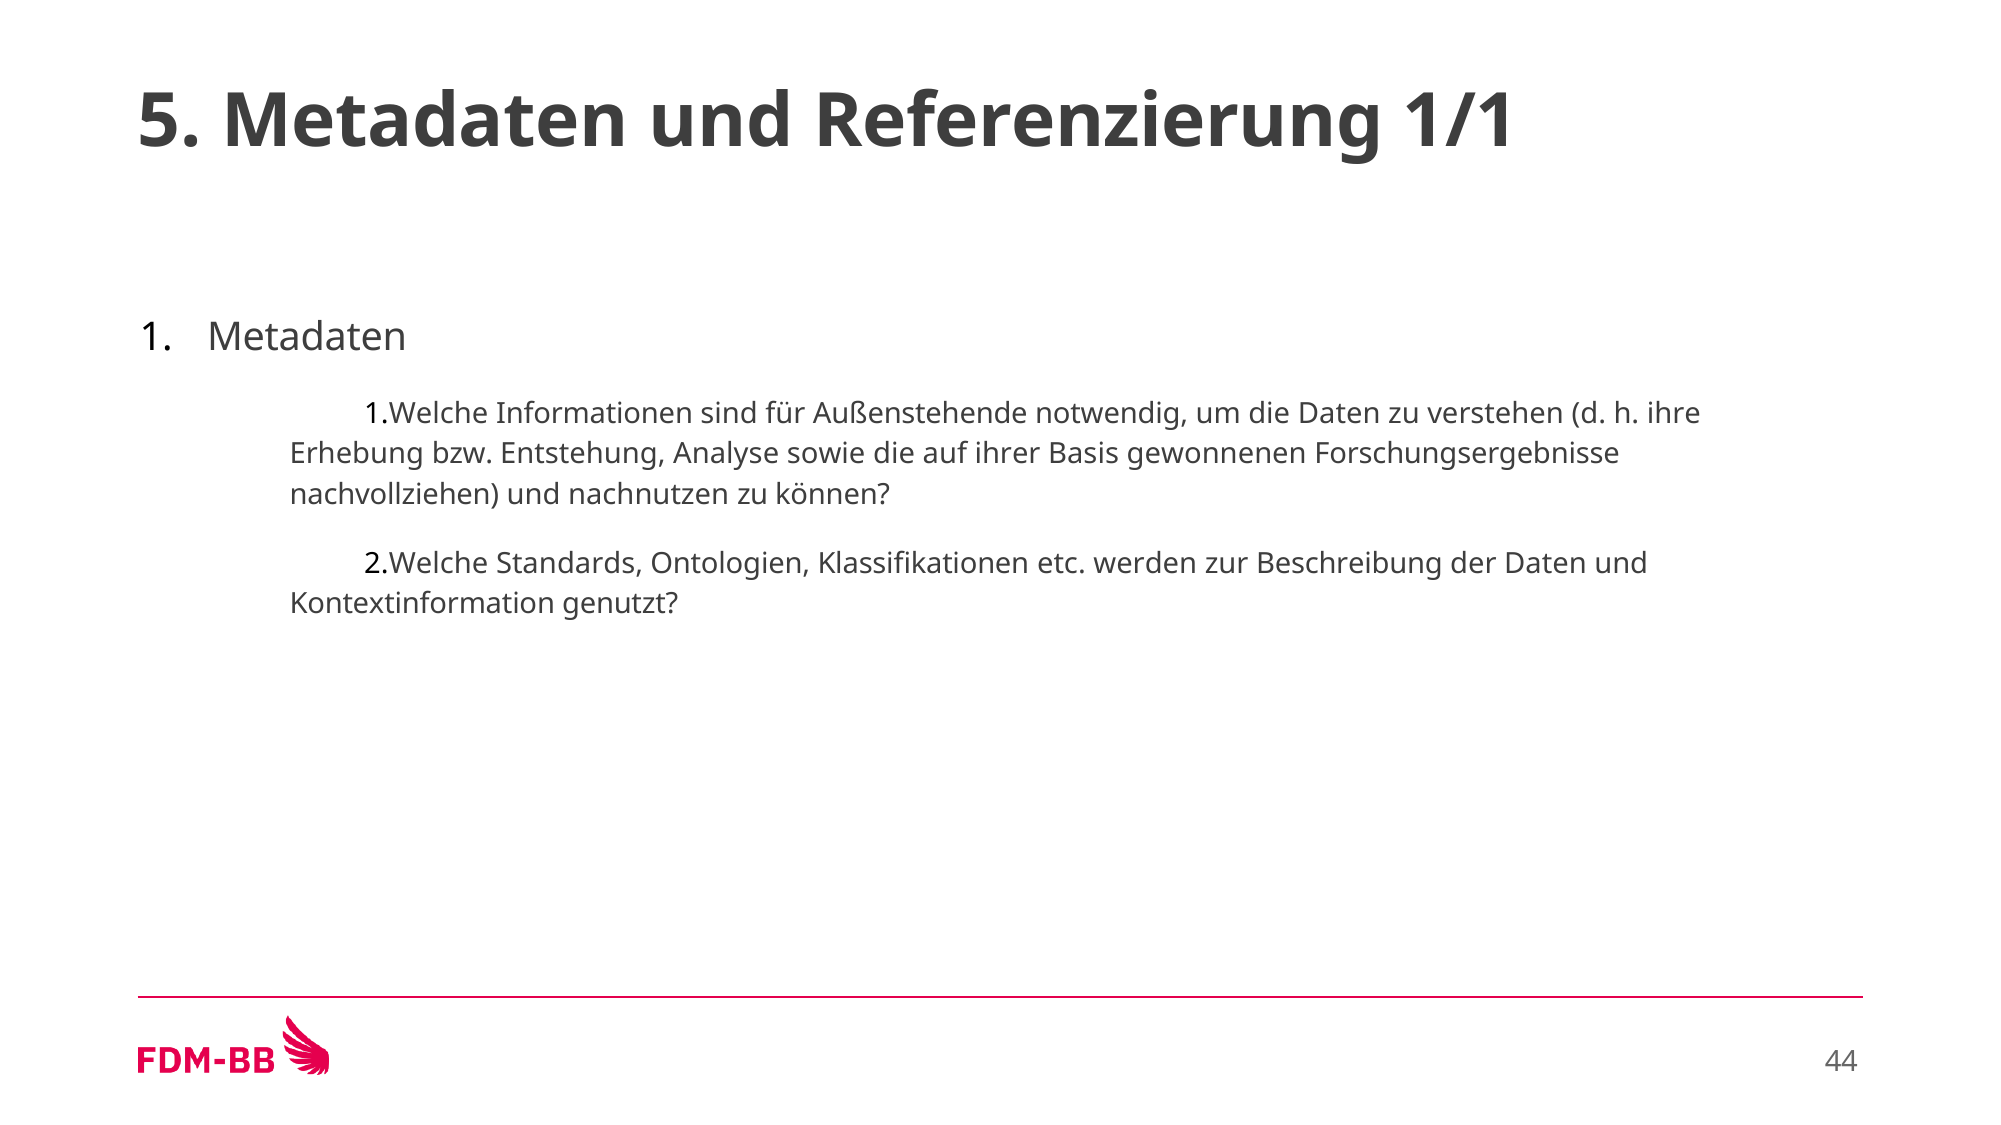

# 5. Metadaten und Referenzierung 1/1
Metadaten
Welche Informationen sind für Außenstehende notwendig, um die Daten zu verstehen (d. h. ihre Erhebung bzw. Entstehung, Analyse sowie die auf ihrer Basis gewonnenen Forschungsergebnisse nachvollziehen) und nachnutzen zu können?
Welche Standards, Ontologien, Klassifikationen etc. werden zur Beschreibung der Daten und Kontextinformation genutzt?
44